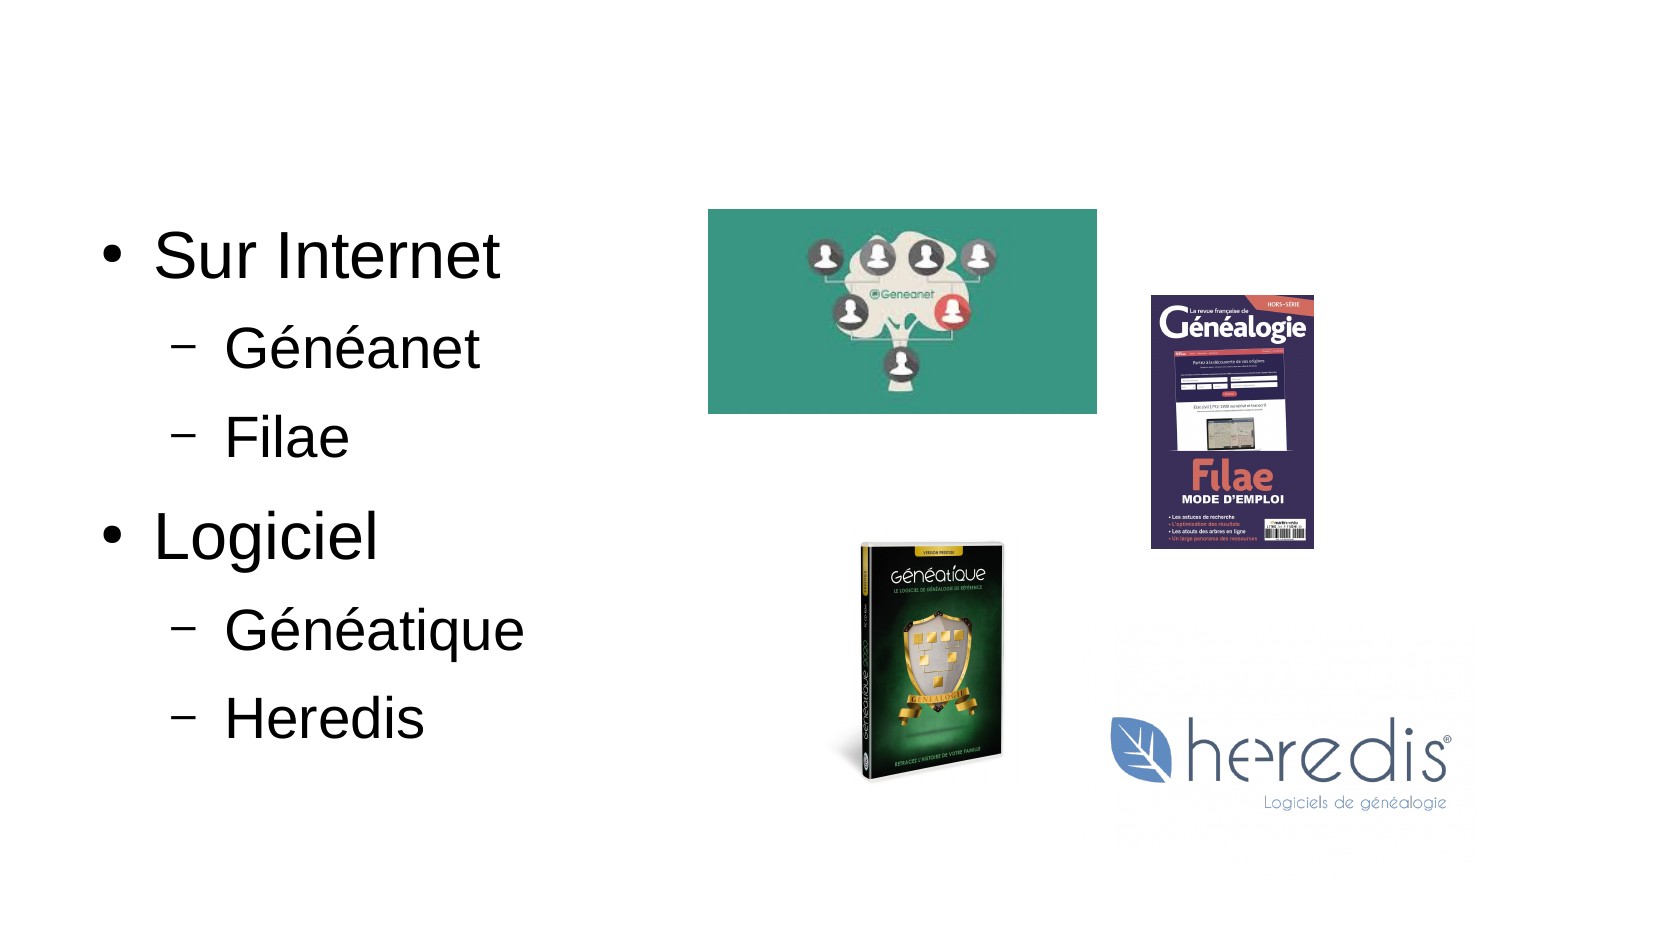

# Sur Internet
Généanet
Filae
Logiciel
Généatique
Heredis